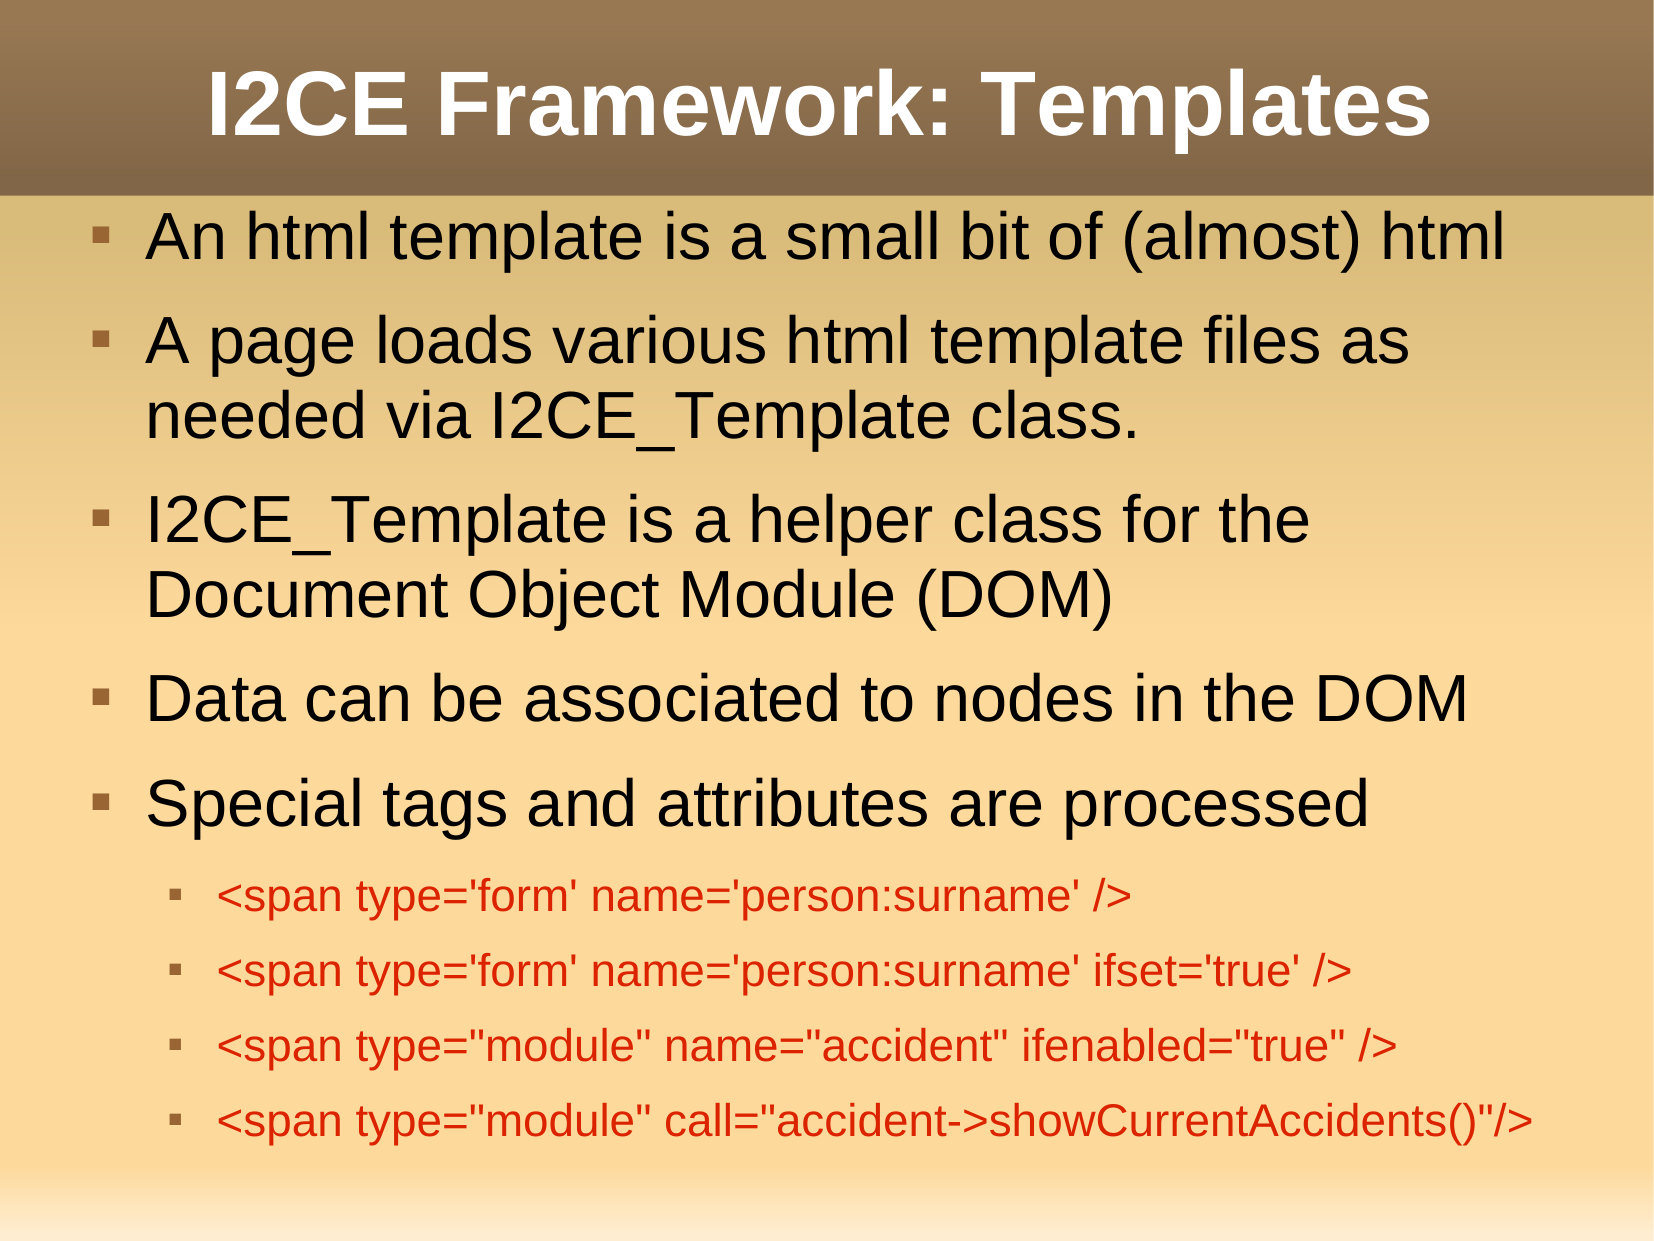

# I2CE Framework: Templates
An html template is a small bit of (almost) html
A page loads various html template files as needed via I2CE_Template class.
I2CE_Template is a helper class for the Document Object Module (DOM)
Data can be associated to nodes in the DOM
Special tags and attributes are processed
<span type='form' name='person:surname' />
<span type='form' name='person:surname' ifset='true' />
<span type="module" name="accident" ifenabled="true" />
<span type="module" call="accident->showCurrentAccidents()"/>